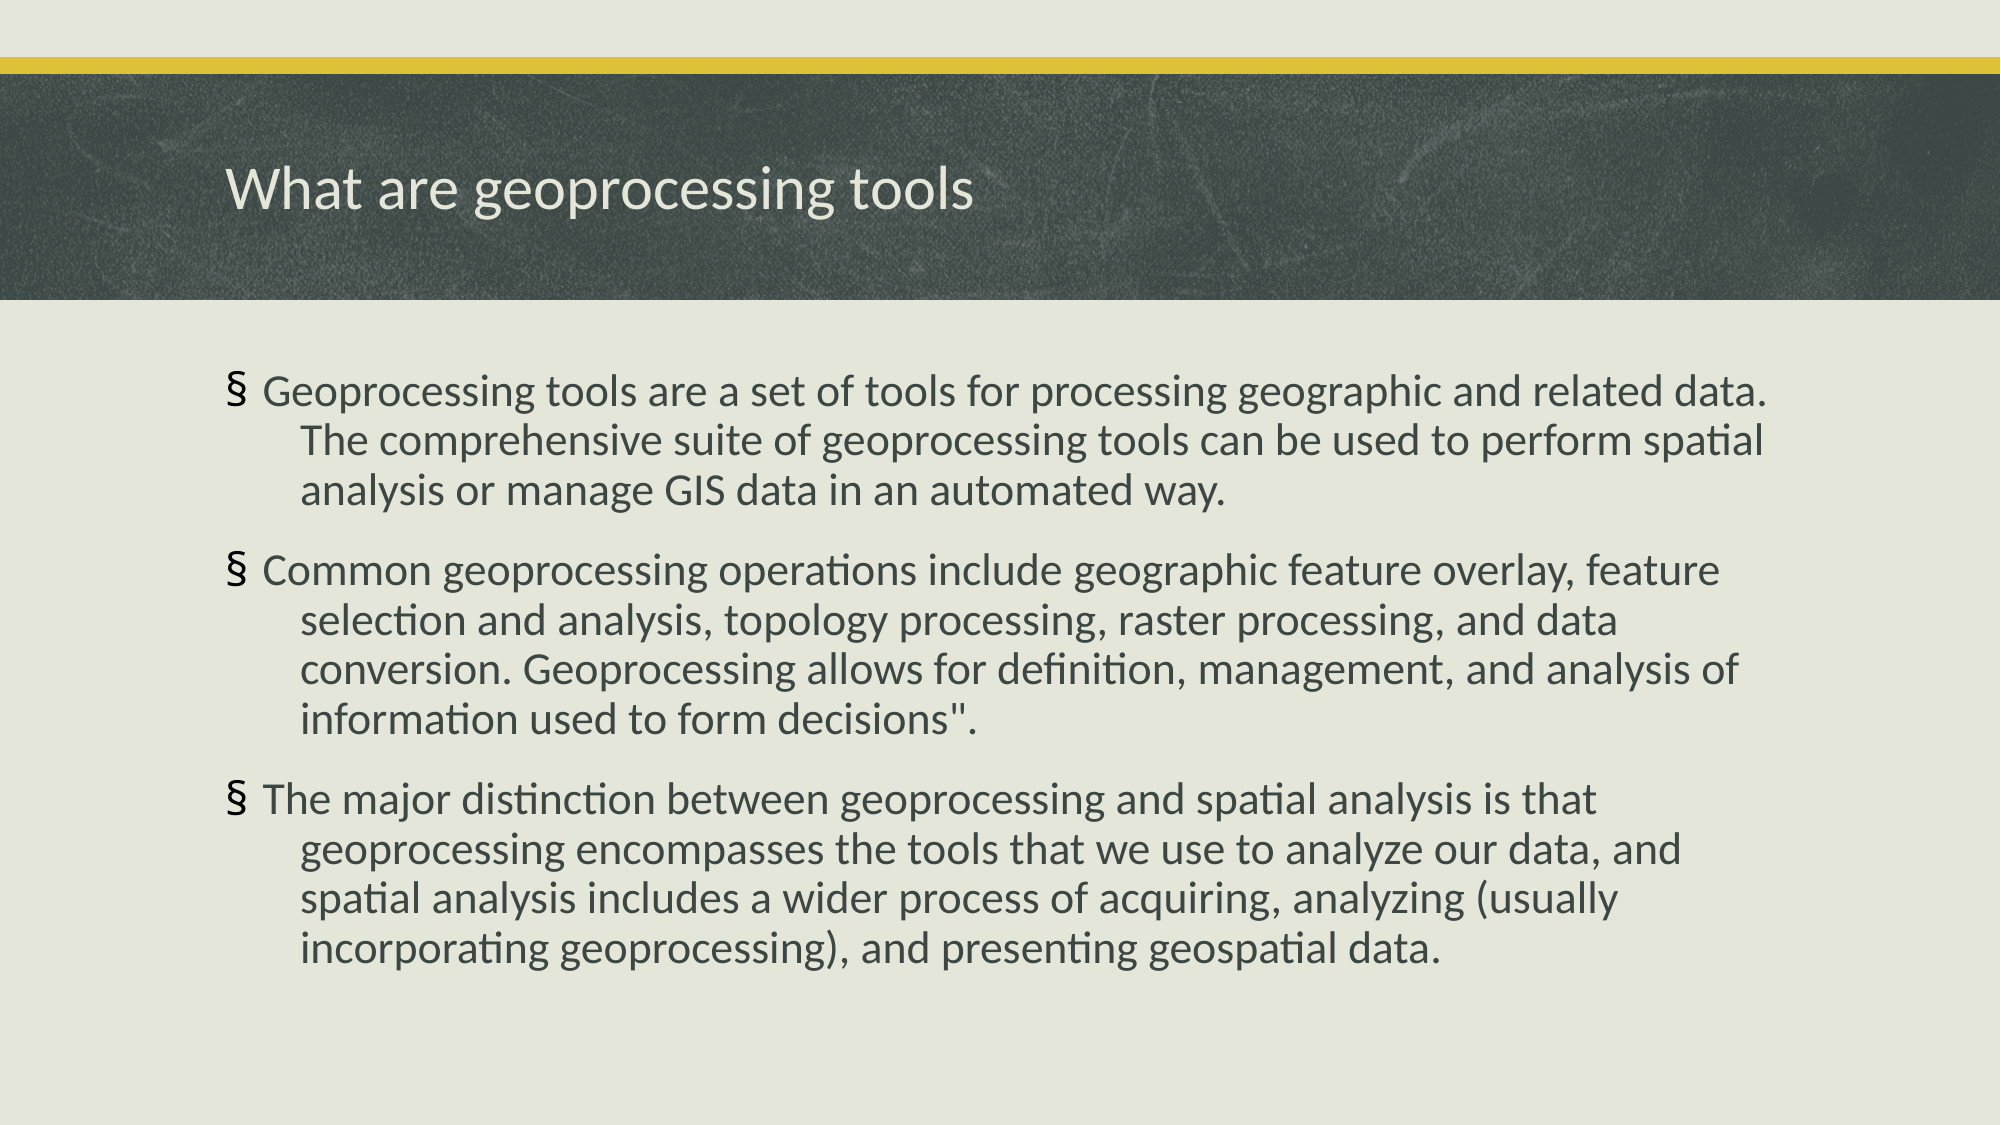

# What are geoprocessing tools
Geoprocessing tools are a set of tools for processing geographic and related data. The comprehensive suite of geoprocessing tools can be used to perform spatial analysis or manage GIS data in an automated way.
Common geoprocessing operations include geographic feature overlay, feature selection and analysis, topology processing, raster processing, and data conversion. Geoprocessing allows for definition, management, and analysis of information used to form decisions".
The major distinction between geoprocessing and spatial analysis is that geoprocessing encompasses the tools that we use to analyze our data, and spatial analysis includes a wider process of acquiring, analyzing (usually incorporating geoprocessing), and presenting geospatial data.